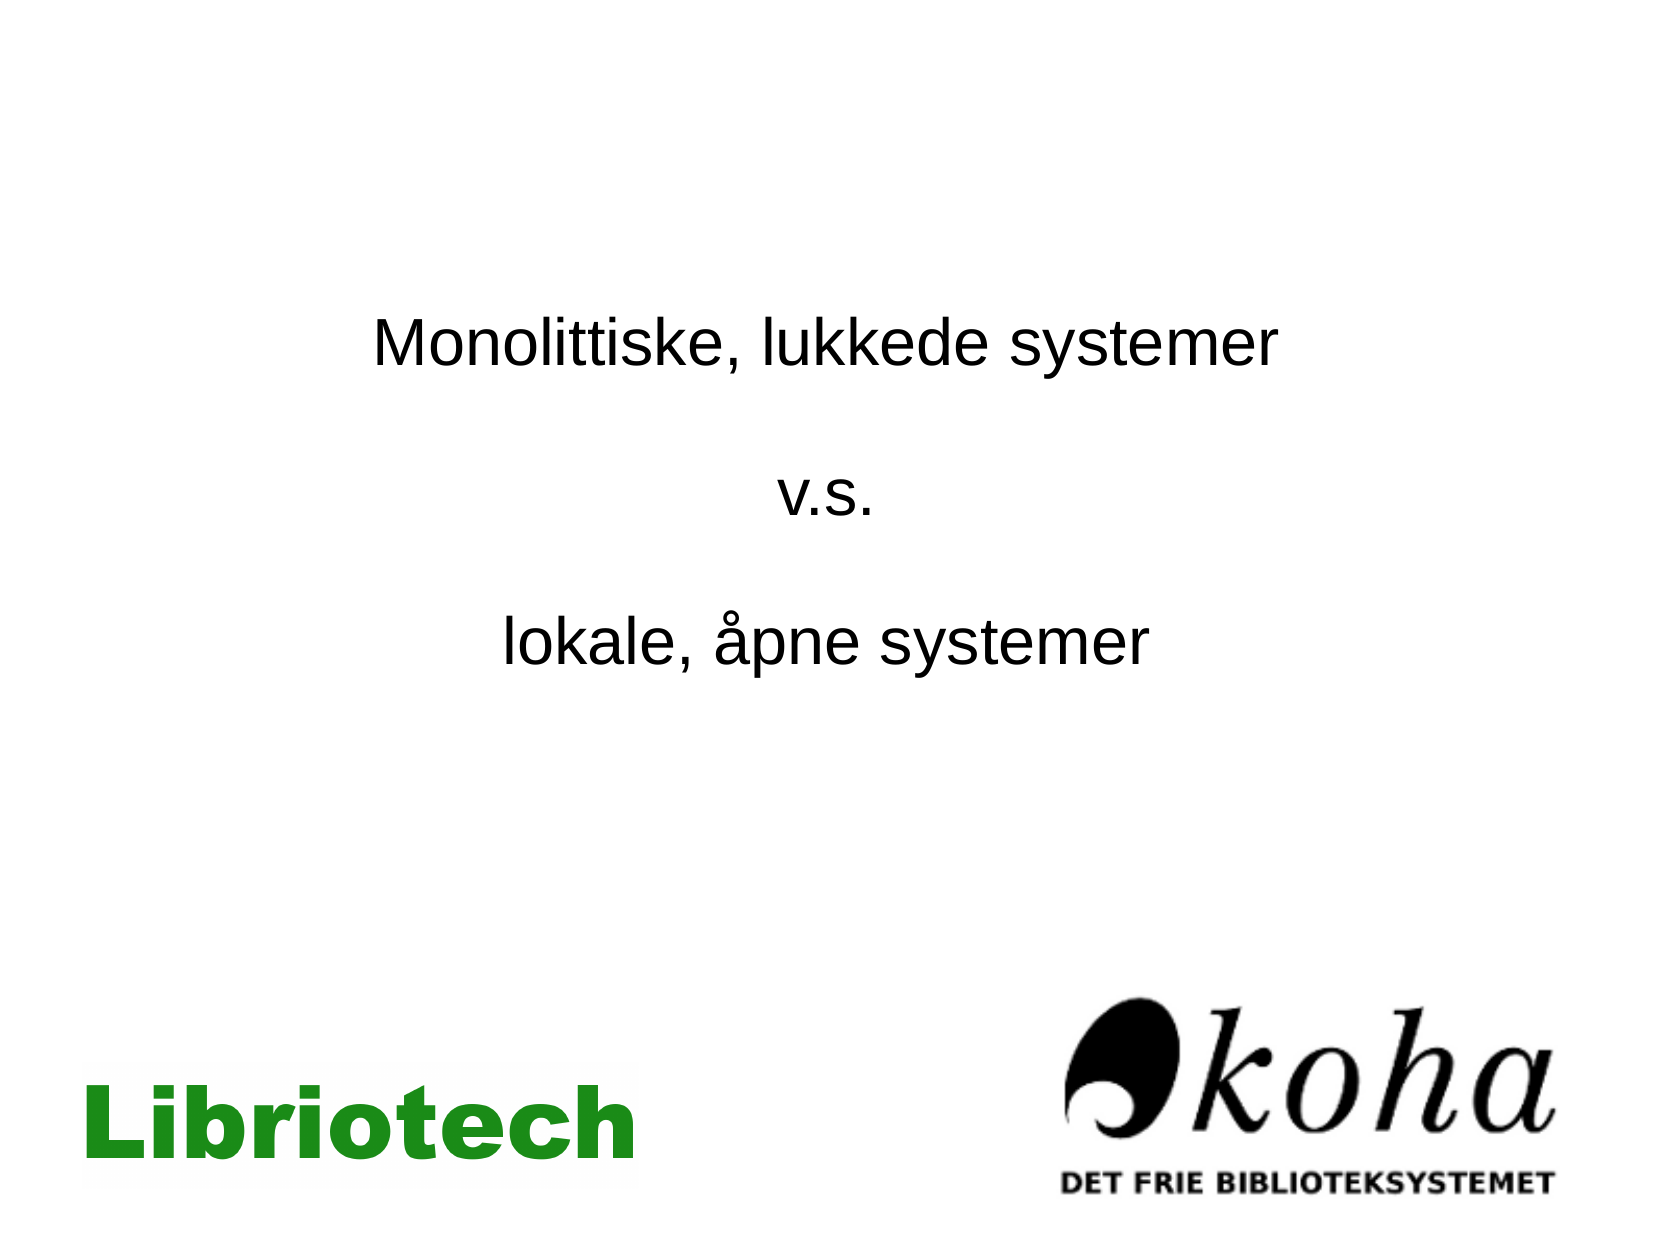

# Monolittiske, lukkede systemer
v.s.
lokale, åpne systemer